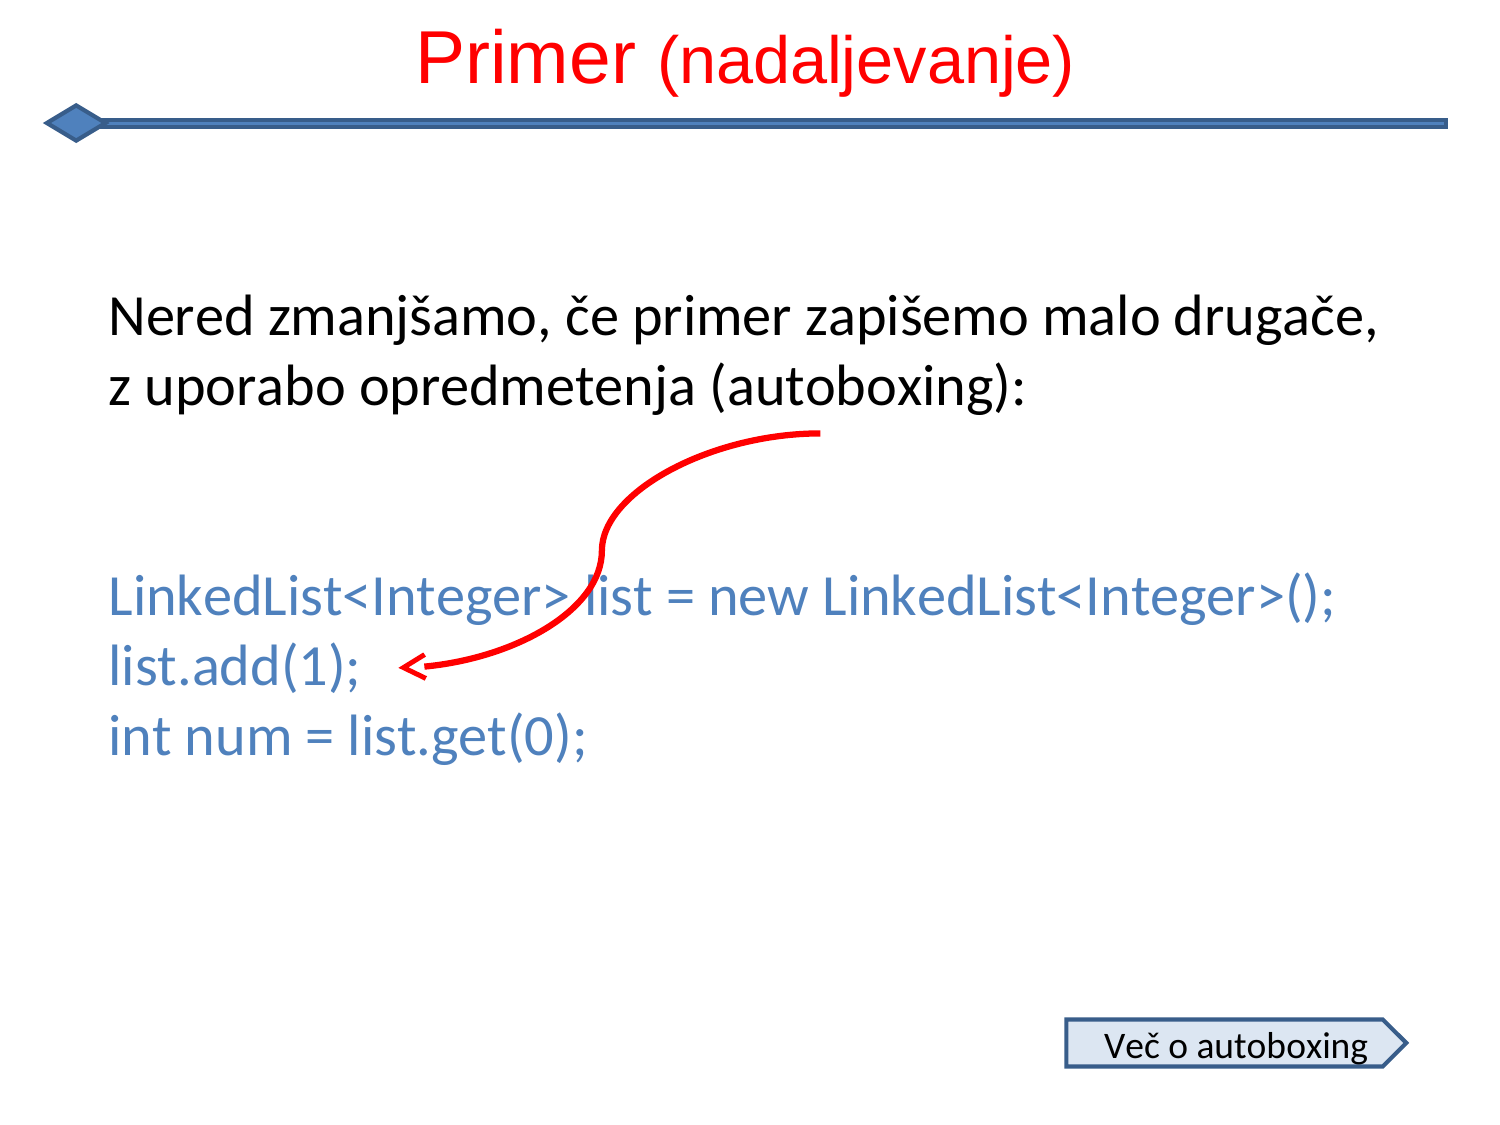

# Primer (nadaljevanje)
Nered zmanjšamo, če primer zapišemo malo drugače, z uporabo opredmetenja (autoboxing):
LinkedList<Integer> list = new LinkedList<Integer>();
list.add(1);
int num = list.get(0);
Več o autoboxing